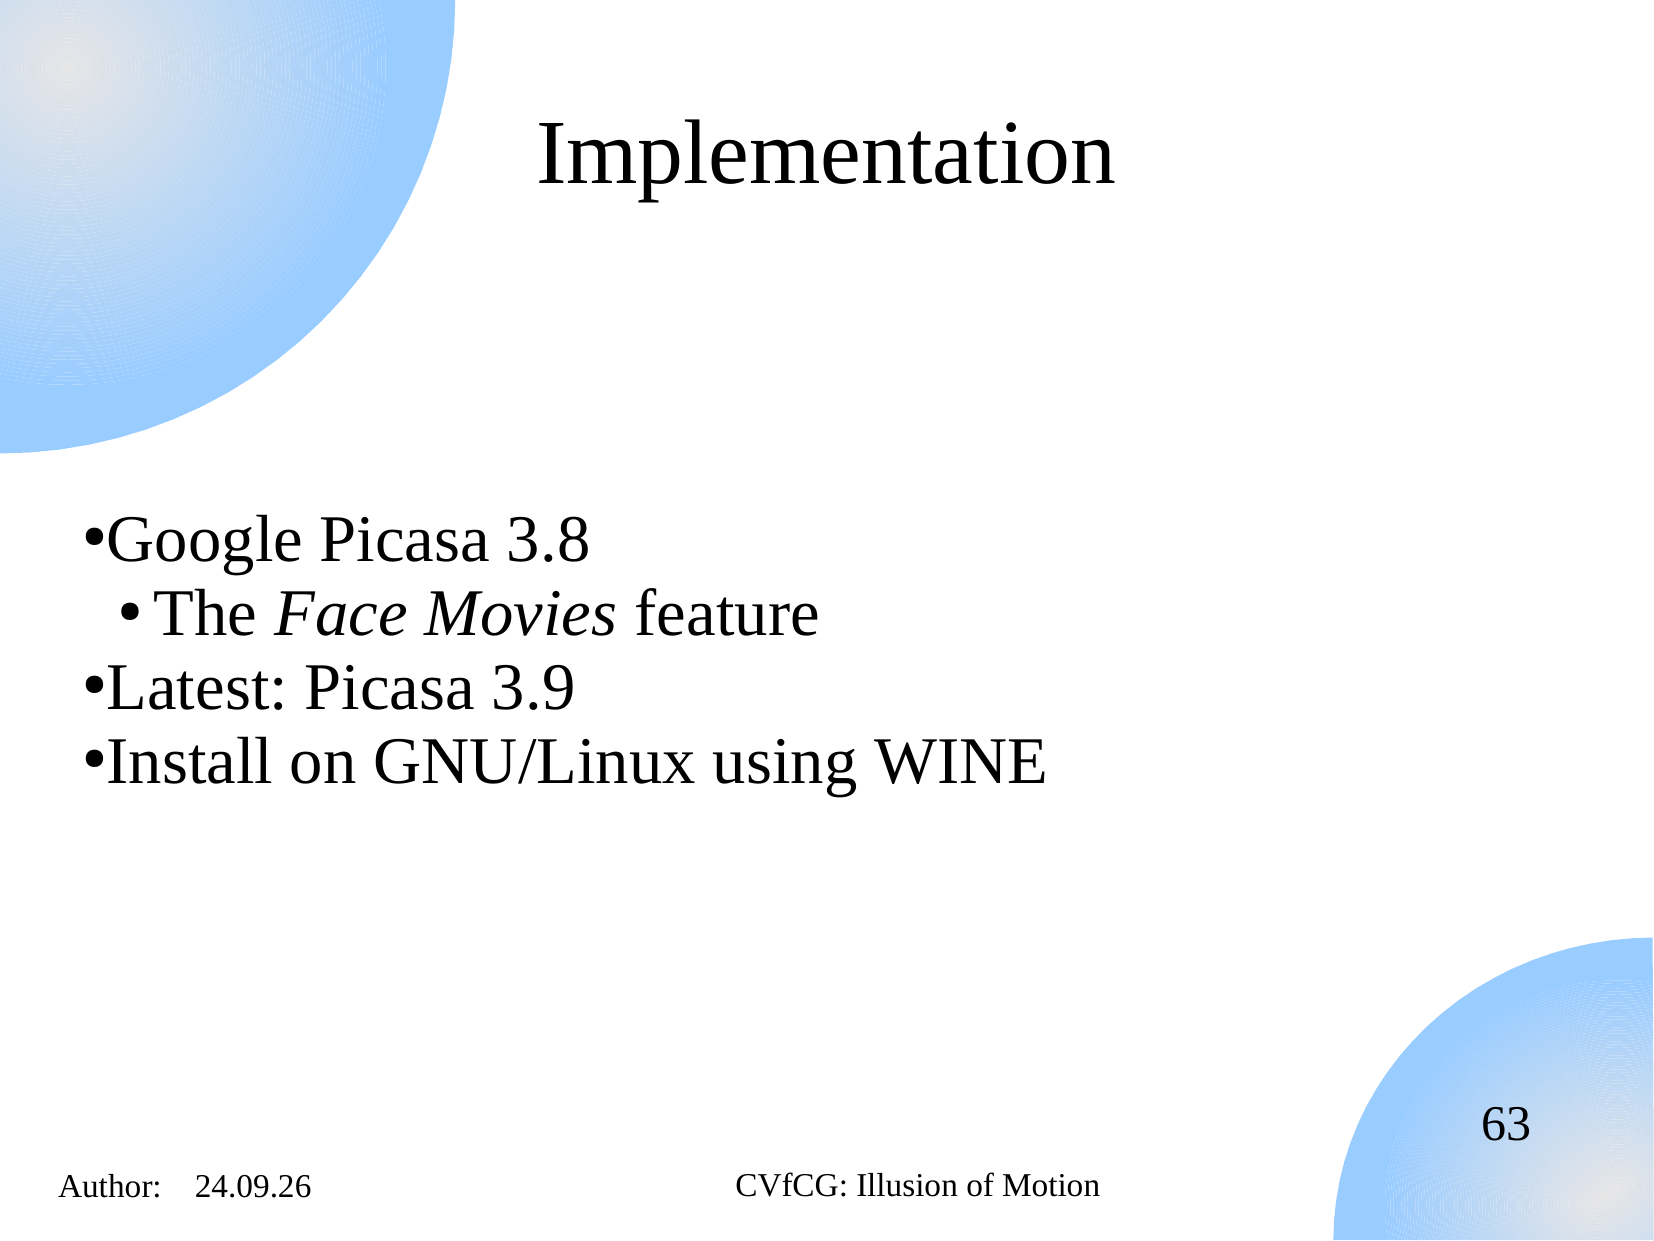

# Implementation
Google Picasa 3.8
The Face Movies feature
Latest: Picasa 3.9
Install on GNU/Linux using WINE
CVfCG: Illusion of Motion